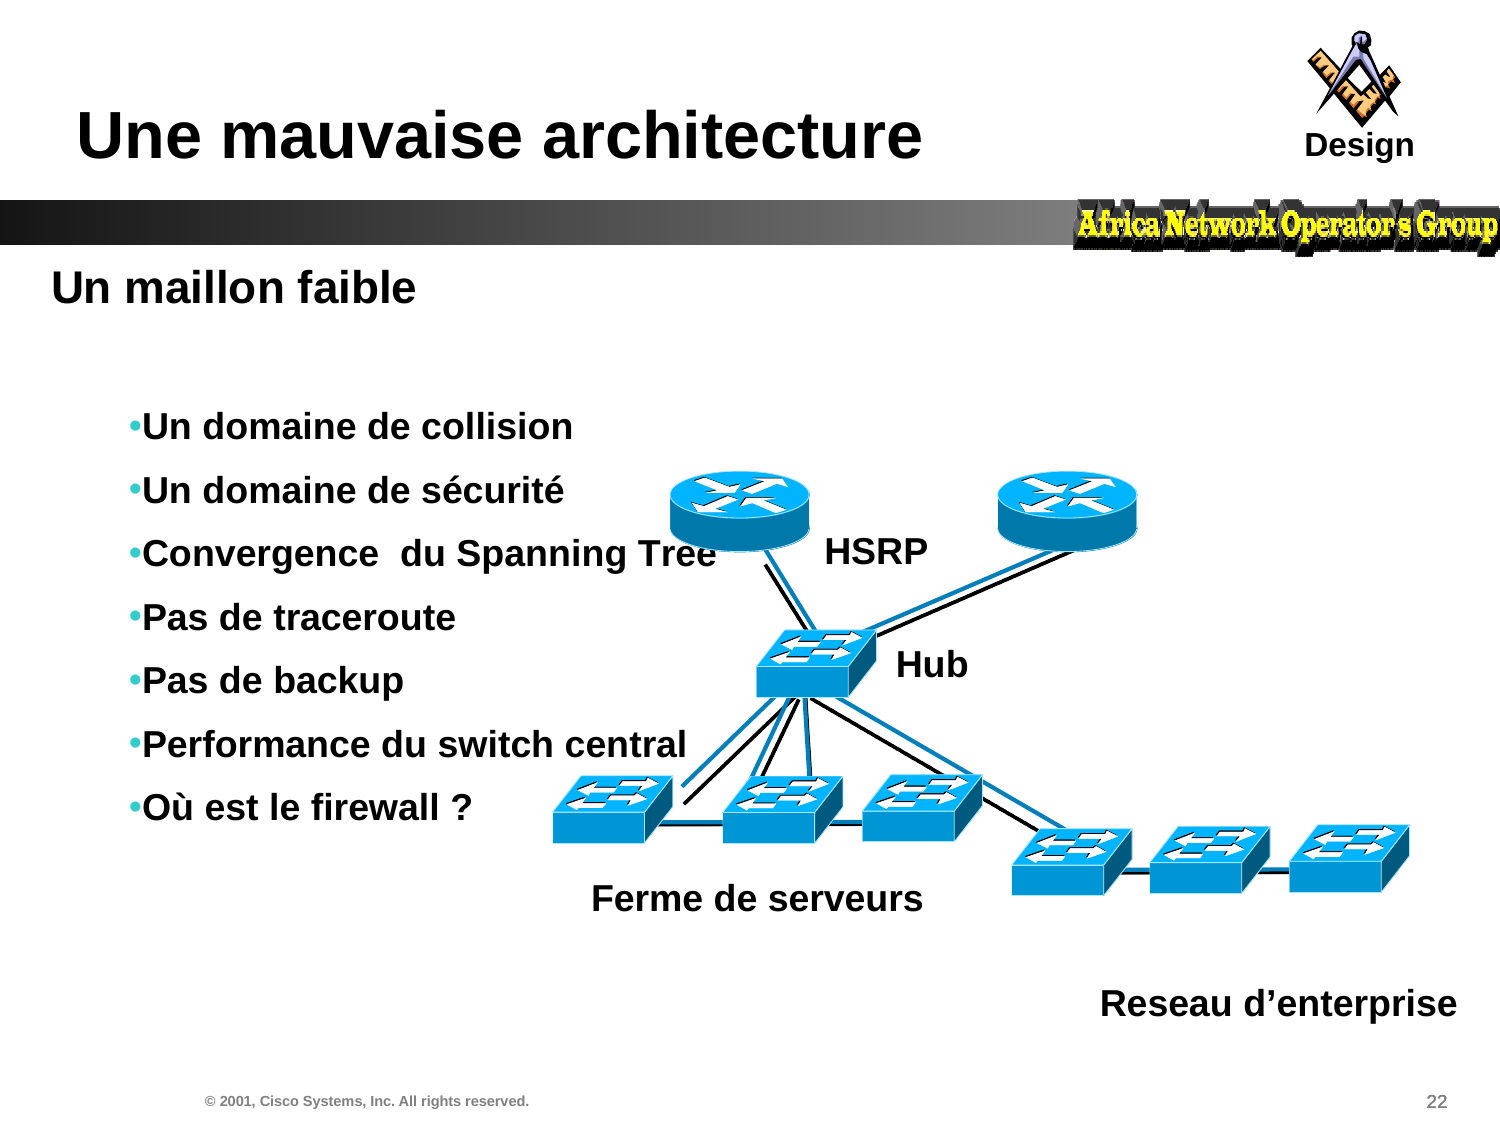

# Une mauvaise architecture
Design
Un domaine de collision
Un domaine de sécurité
Convergence du Spanning Tree
Pas de traceroute
Pas de backup
Performance du switch central
Où est le firewall ?
Un maillon faible
HSRP
Hub
Ferme de serveurs
Reseau d’enterprise